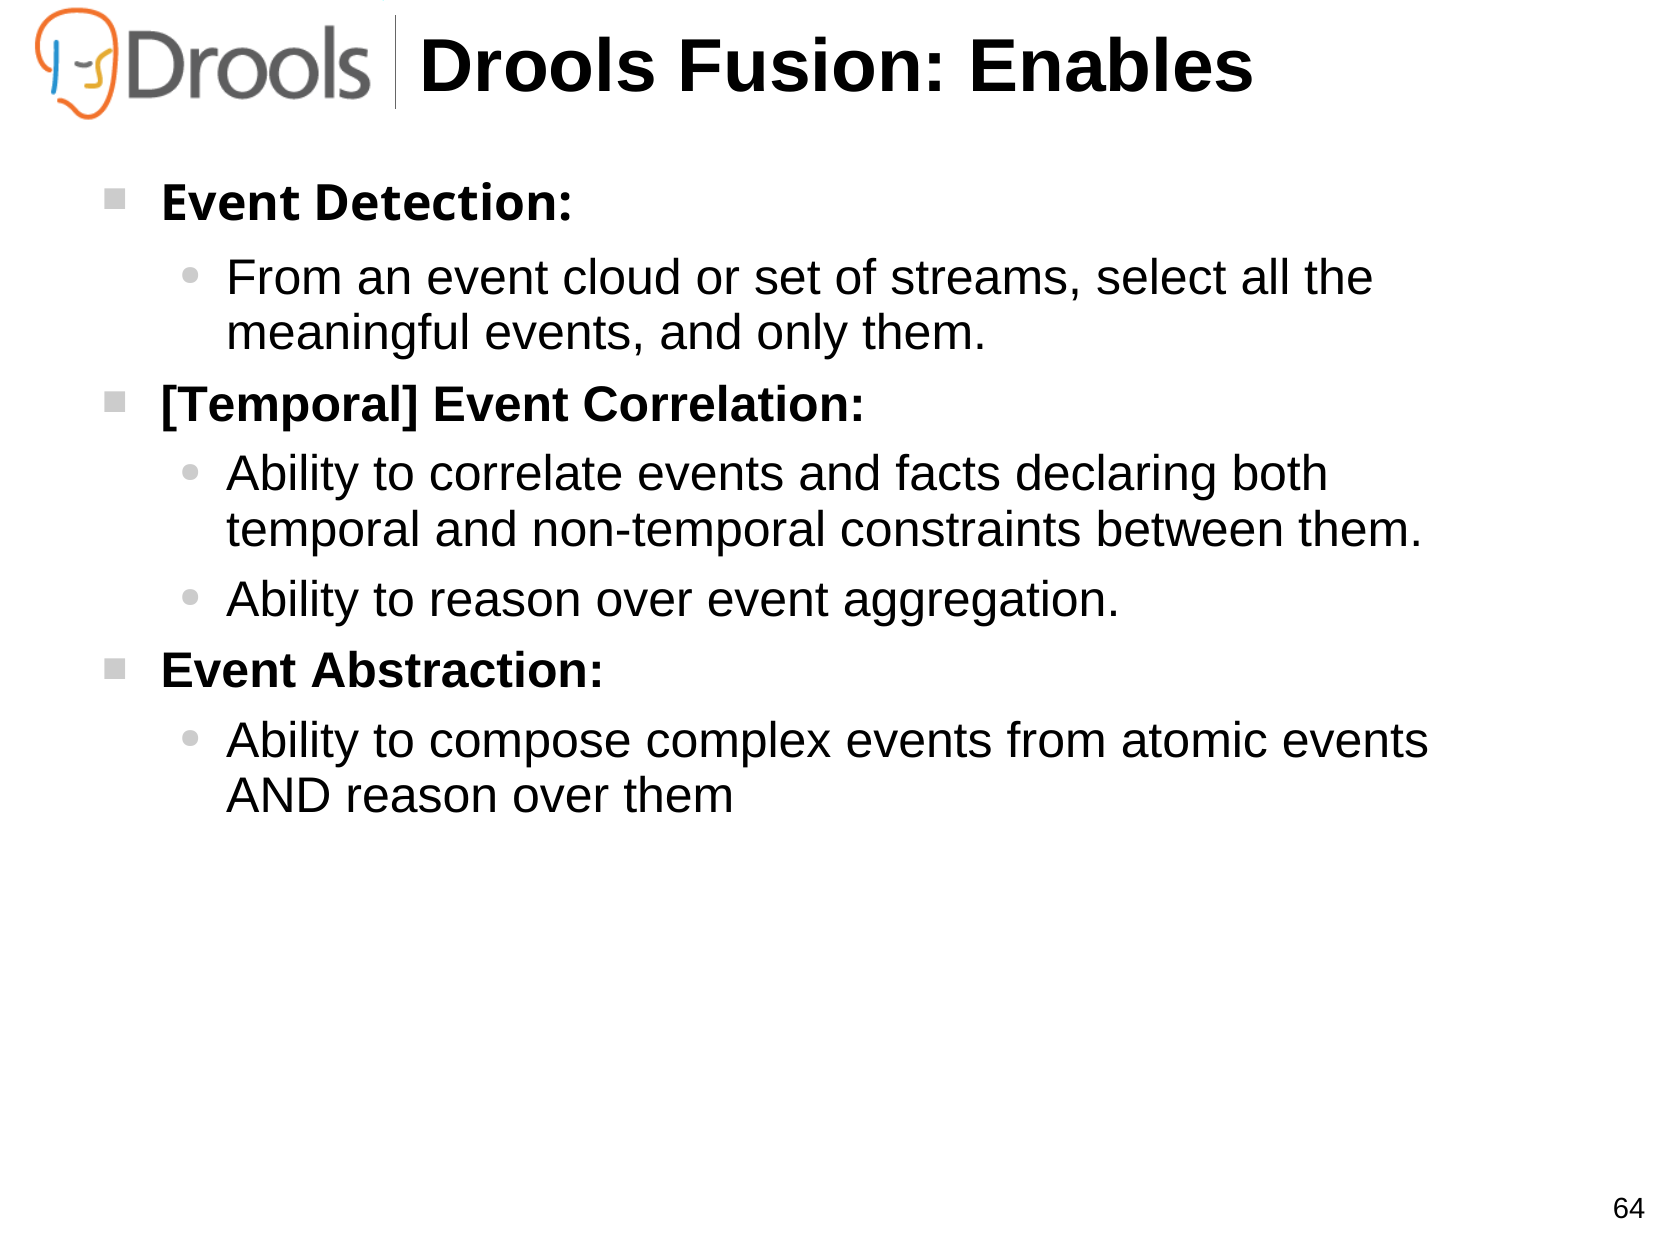

# Drools Fusion: Enables
Event Detection:
From an event cloud or set of streams, select all the meaningful events, and only them.
[Temporal] Event Correlation:
Ability to correlate events and facts declaring both temporal and non-temporal constraints between them.
Ability to reason over event aggregation.
Event Abstraction:
Ability to compose complex events from atomic events AND reason over them